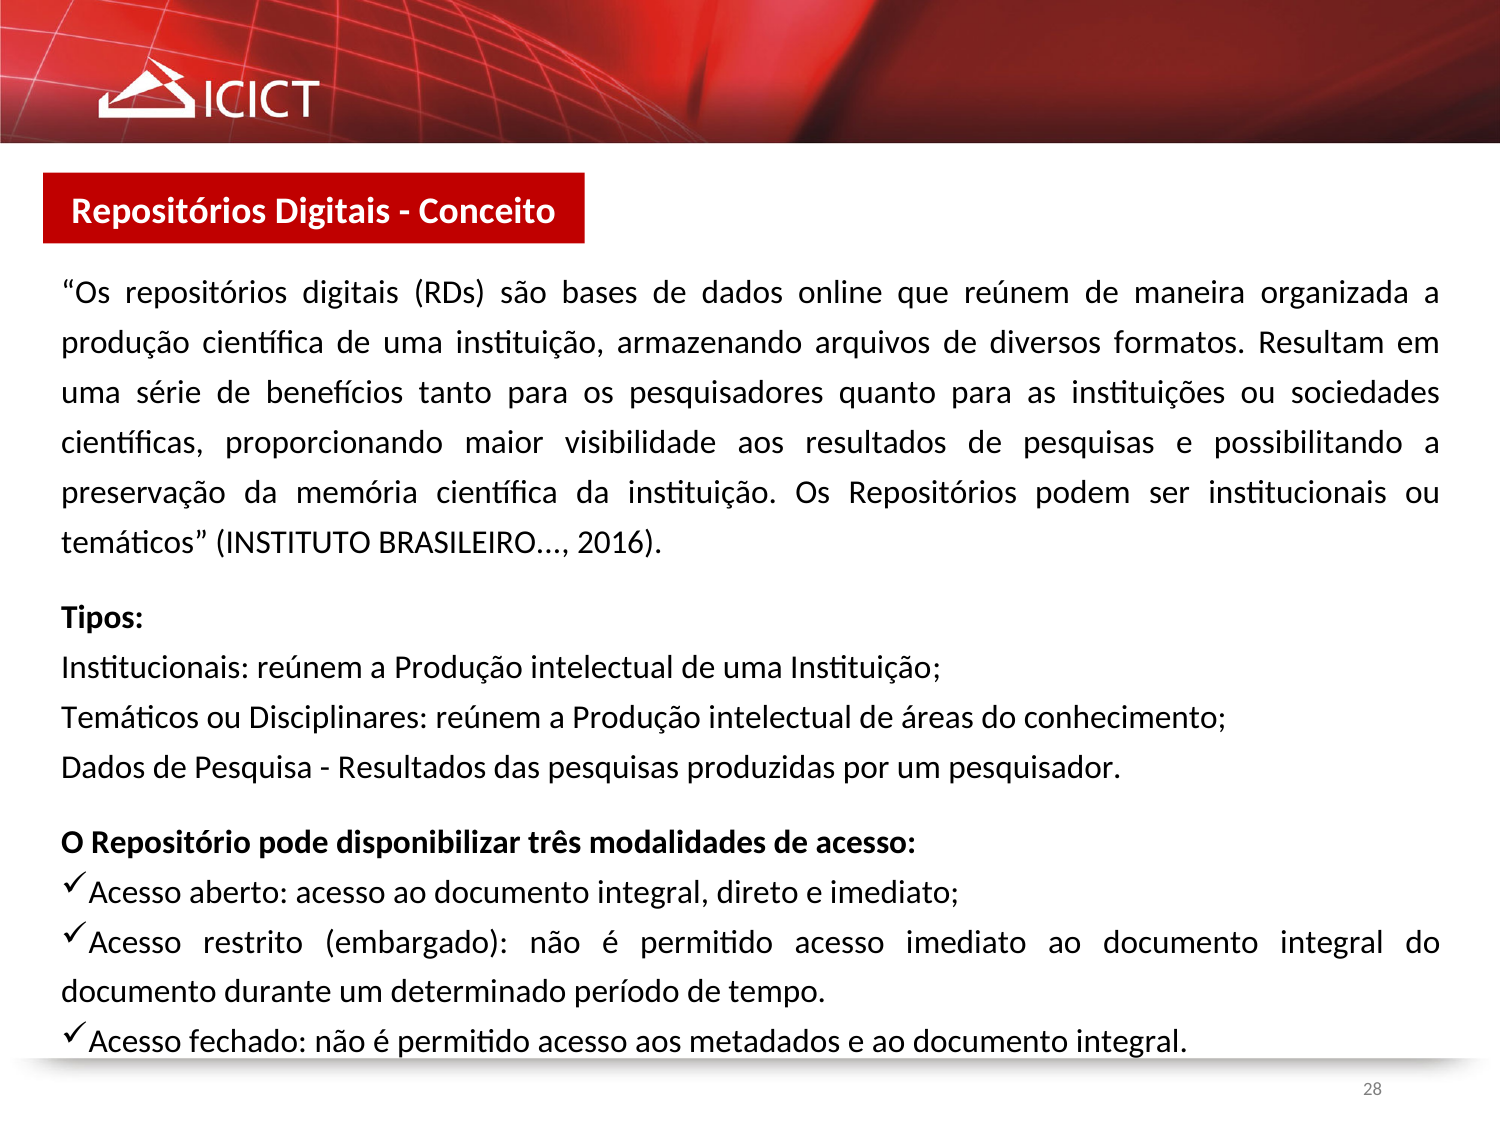

Repositórios Digitais - Conceito
“Os repositórios digitais (RDs) são bases de dados online que reúnem de maneira organizada a produção científica de uma instituição, armazenando arquivos de diversos formatos. Resultam em uma série de benefícios tanto para os pesquisadores quanto para as instituições ou sociedades científicas, proporcionando maior visibilidade aos resultados de pesquisas e possibilitando a preservação da memória científica da instituição. Os Repositórios podem ser institucionais ou temáticos” (INSTITUTO BRASILEIRO..., 2016).
Tipos:
Institucionais: reúnem a Produção intelectual de uma Instituição;
Temáticos ou Disciplinares: reúnem a Produção intelectual de áreas do conhecimento;
Dados de Pesquisa - Resultados das pesquisas produzidas por um pesquisador.
O Repositório pode disponibilizar três modalidades de acesso:
Acesso aberto: acesso ao documento integral, direto e imediato;
Acesso restrito (embargado): não é permitido acesso imediato ao documento integral do documento durante um determinado período de tempo.
Acesso fechado: não é permitido acesso aos metadados e ao documento integral.